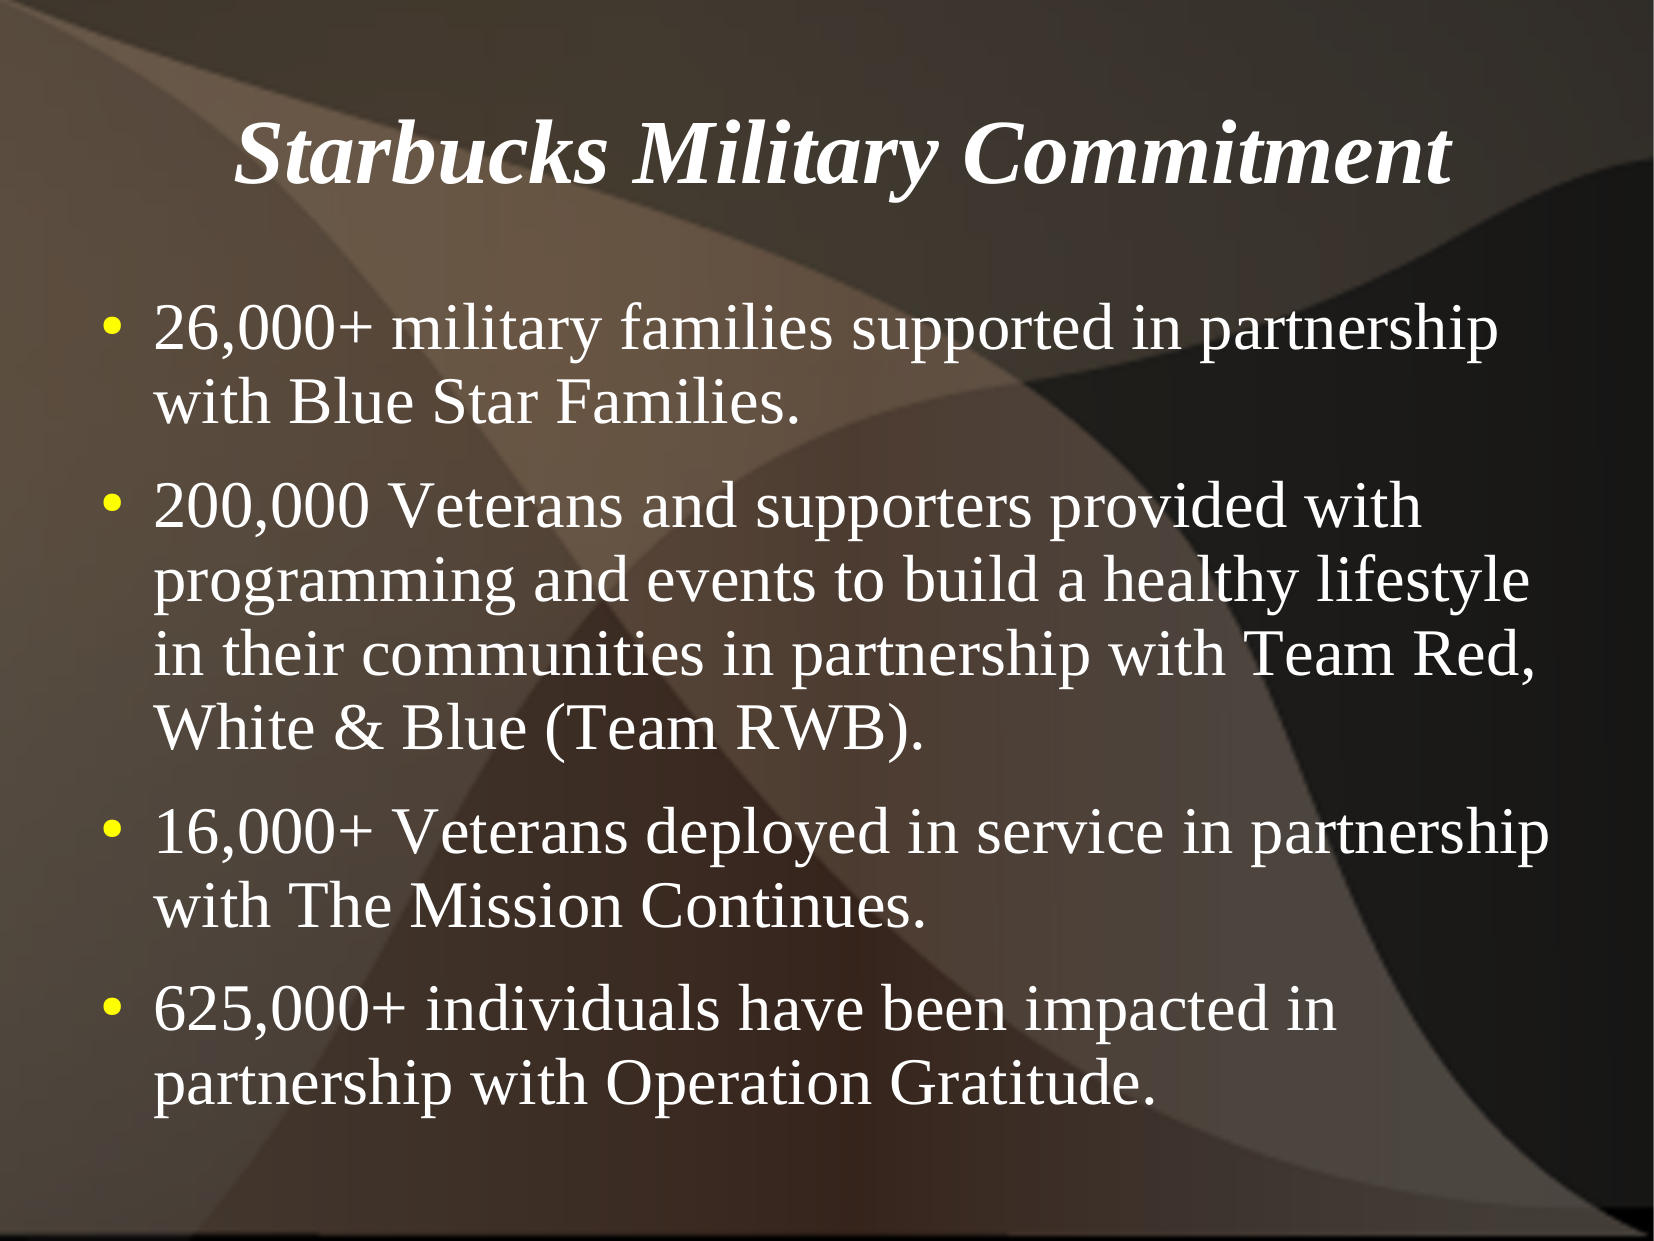

# Starbucks Military Commitment
26,000+ military families supported in partnership with Blue Star Families.
200,000 Veterans and supporters provided with programming and events to build a healthy lifestyle in their communities in partnership with Team Red, White & Blue (Team RWB).
16,000+ Veterans deployed in service in partnership with The Mission Continues.
625,000+ individuals have been impacted in partnership with Operation Gratitude.